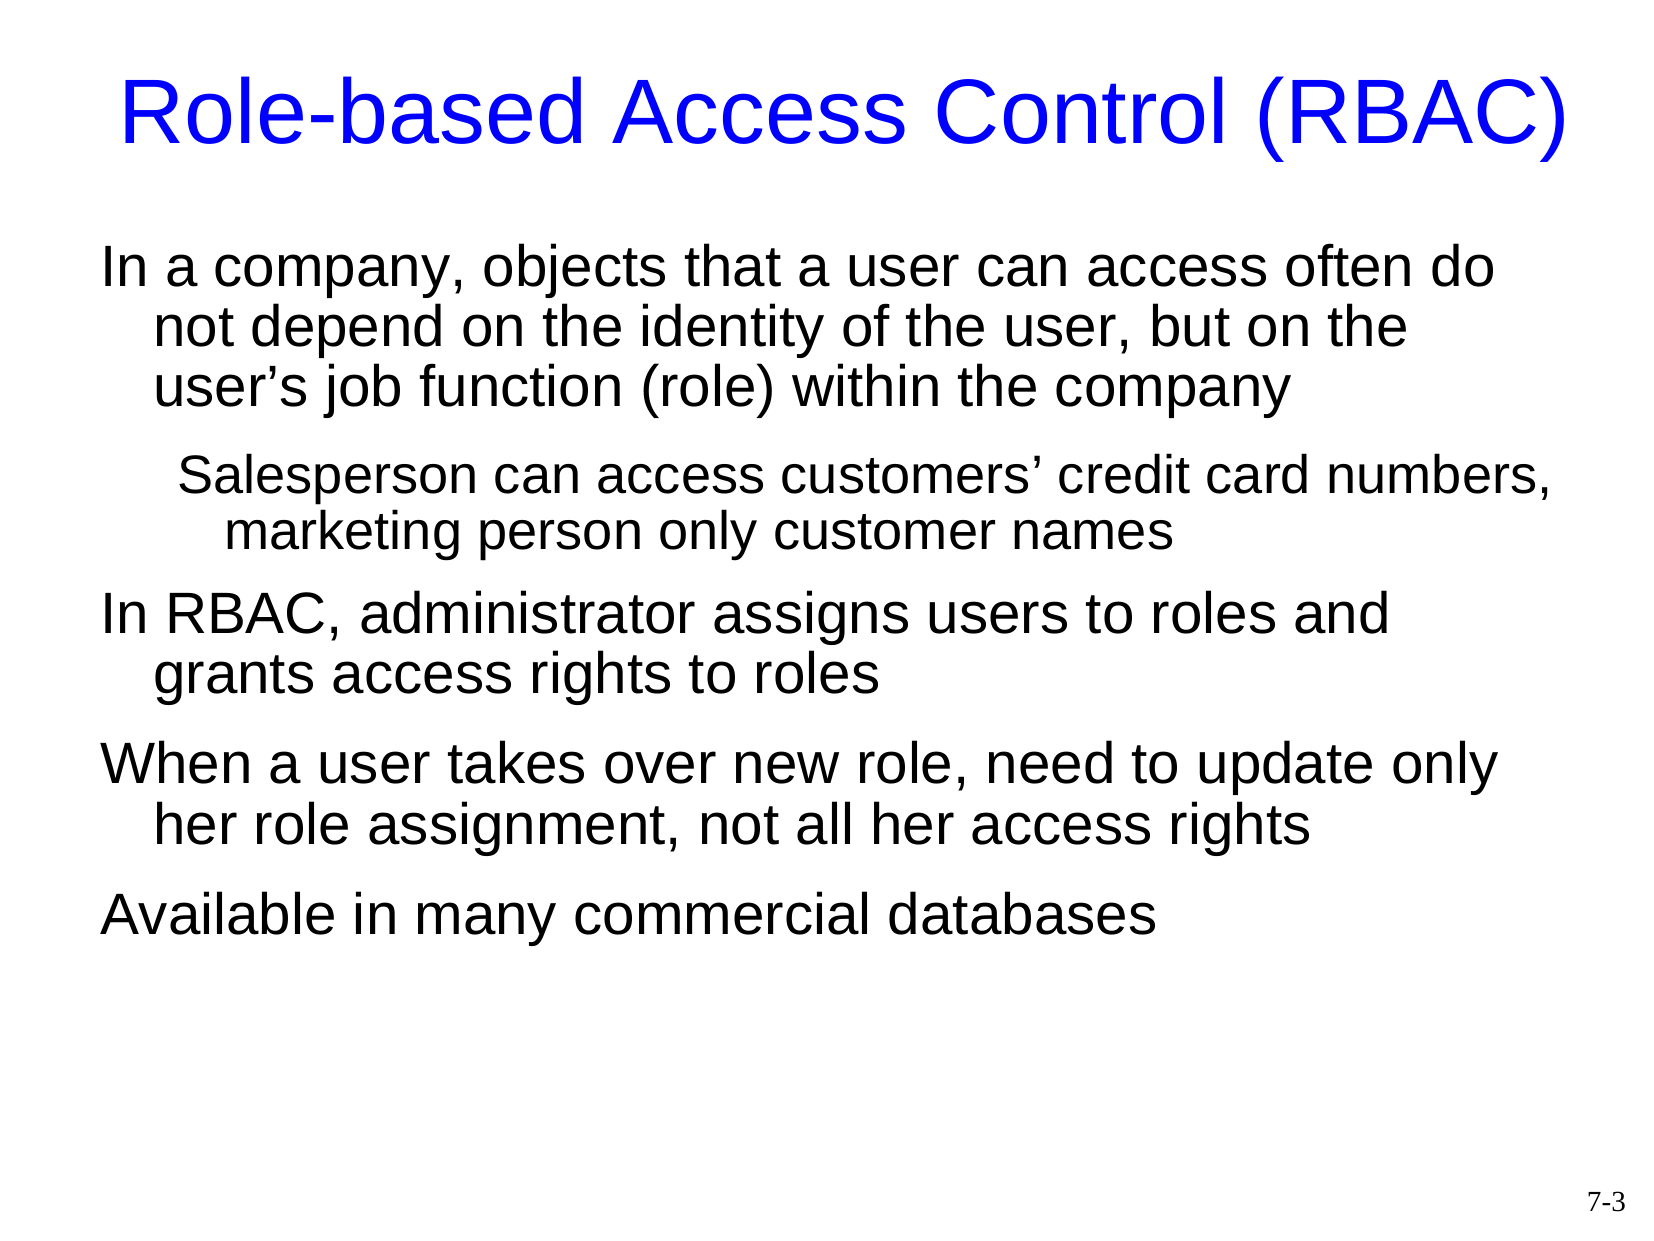

# Role-based Access Control (RBAC)
In a company, objects that a user can access often do not depend on the identity of the user, but on the user’s job function (role) within the company
Salesperson can access customers’ credit card numbers, marketing person only customer names
In RBAC, administrator assigns users to roles and grants access rights to roles
When a user takes over new role, need to update only her role assignment, not all her access rights
Available in many commercial databases